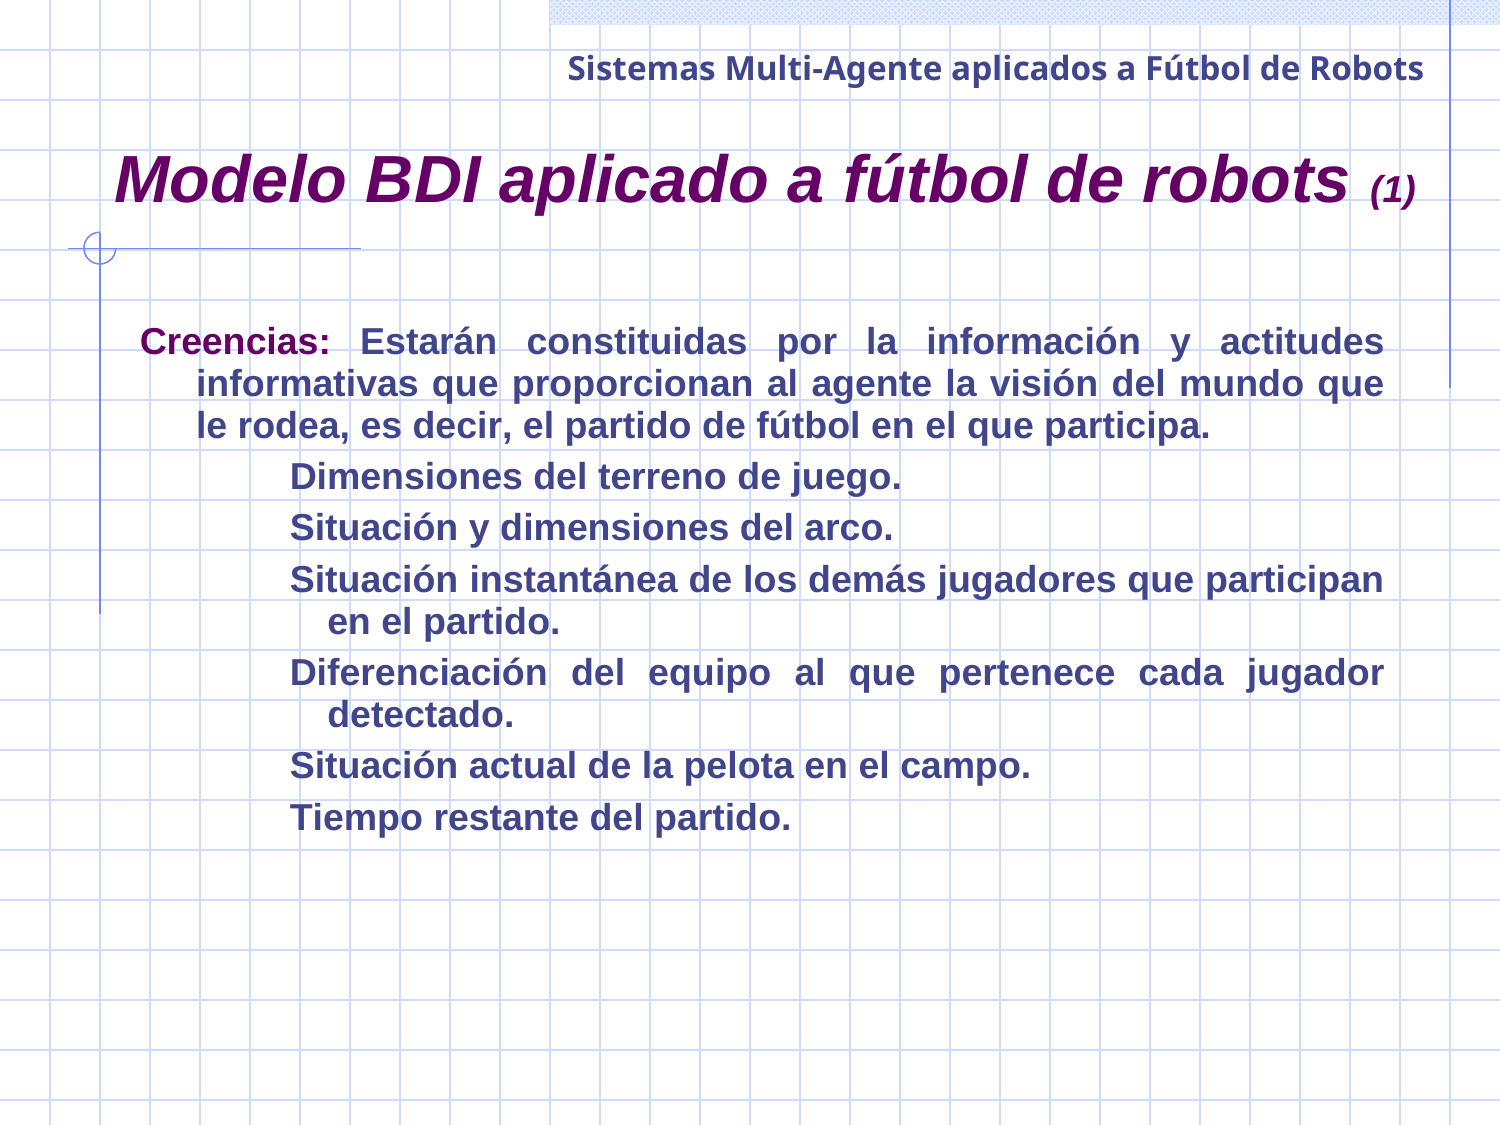

Sistemas Multi-Agente aplicados a Fútbol de Robots
# Modelo BDI aplicado a fútbol de robots (1)
Creencias: Estarán constituidas por la información y actitudes informativas que proporcionan al agente la visión del mundo que le rodea, es decir, el partido de fútbol en el que participa.
Dimensiones del terreno de juego.
Situación y dimensiones del arco.
Situación instantánea de los demás jugadores que participan en el partido.
Diferenciación del equipo al que pertenece cada jugador detectado.
Situación actual de la pelota en el campo.
Tiempo restante del partido.